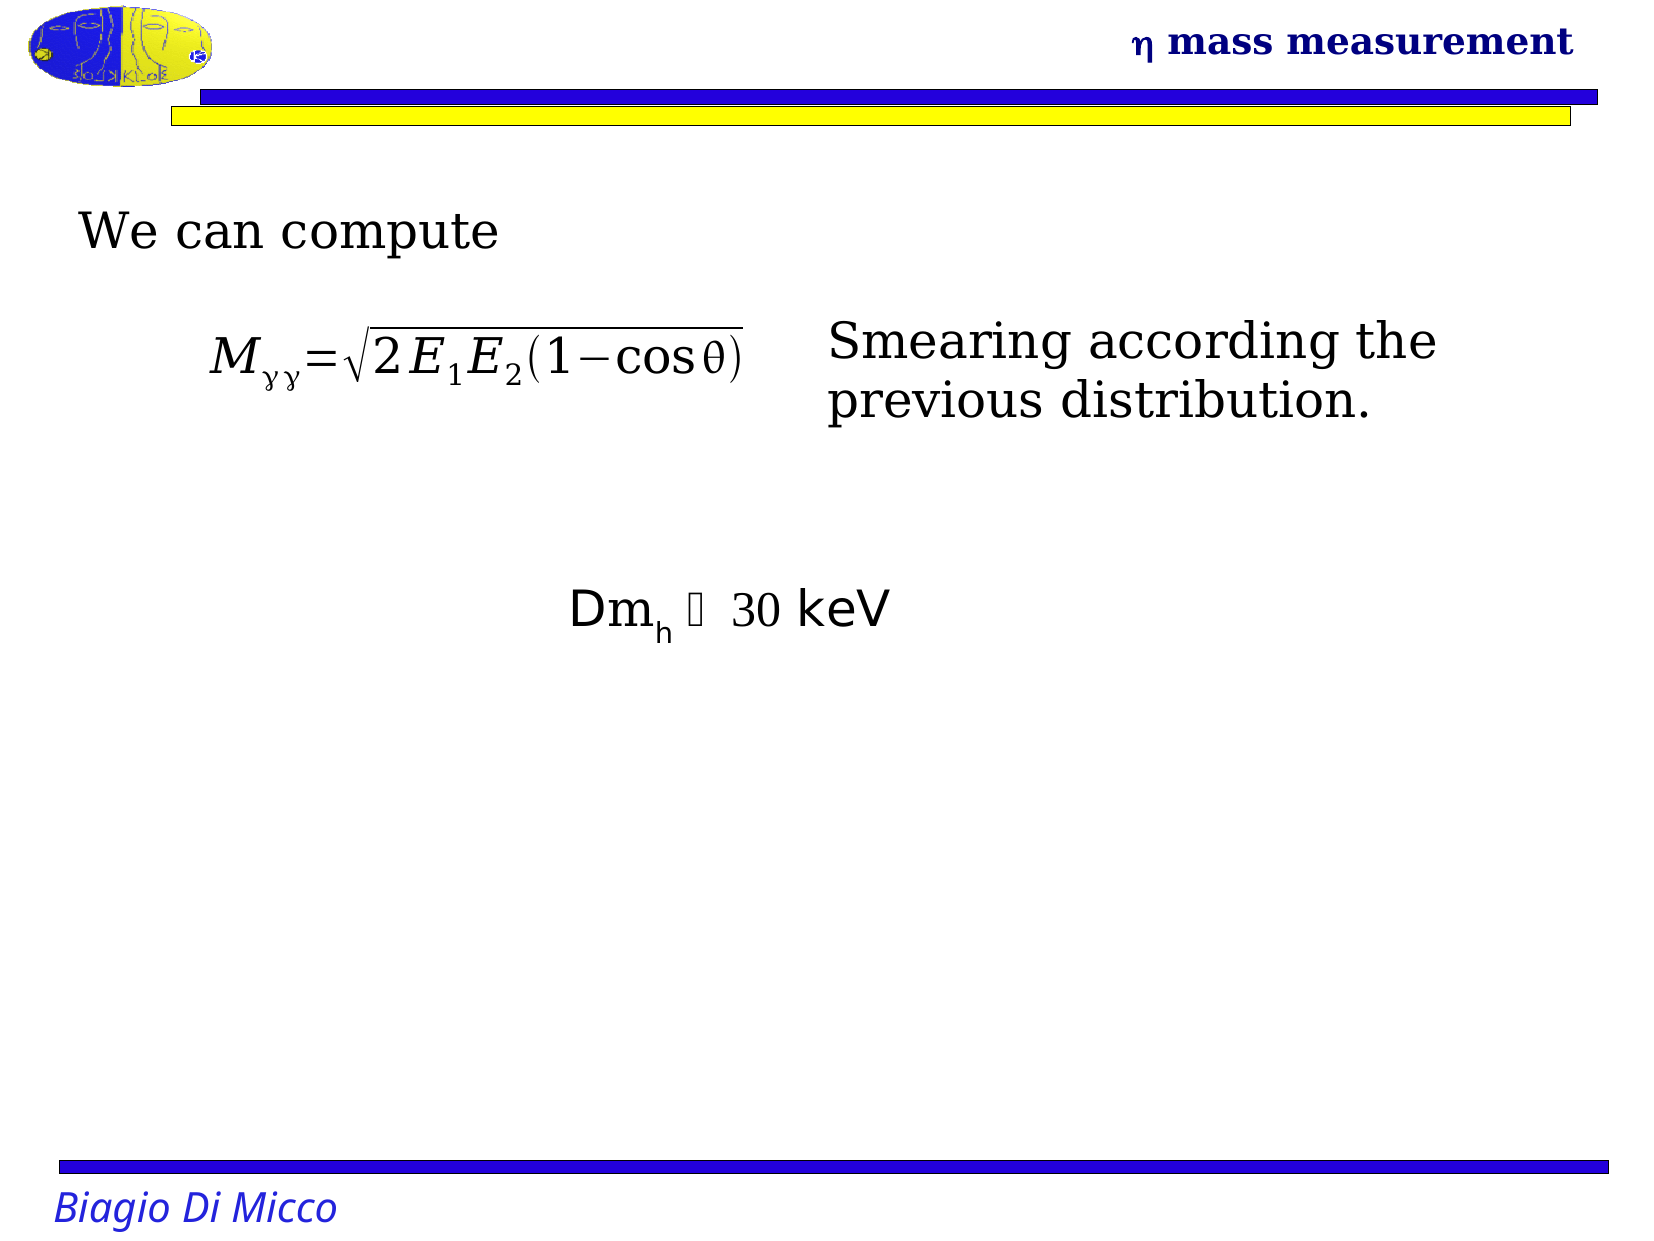

We can compute
Smearing according the previous distribution.
Dmh  30 keV